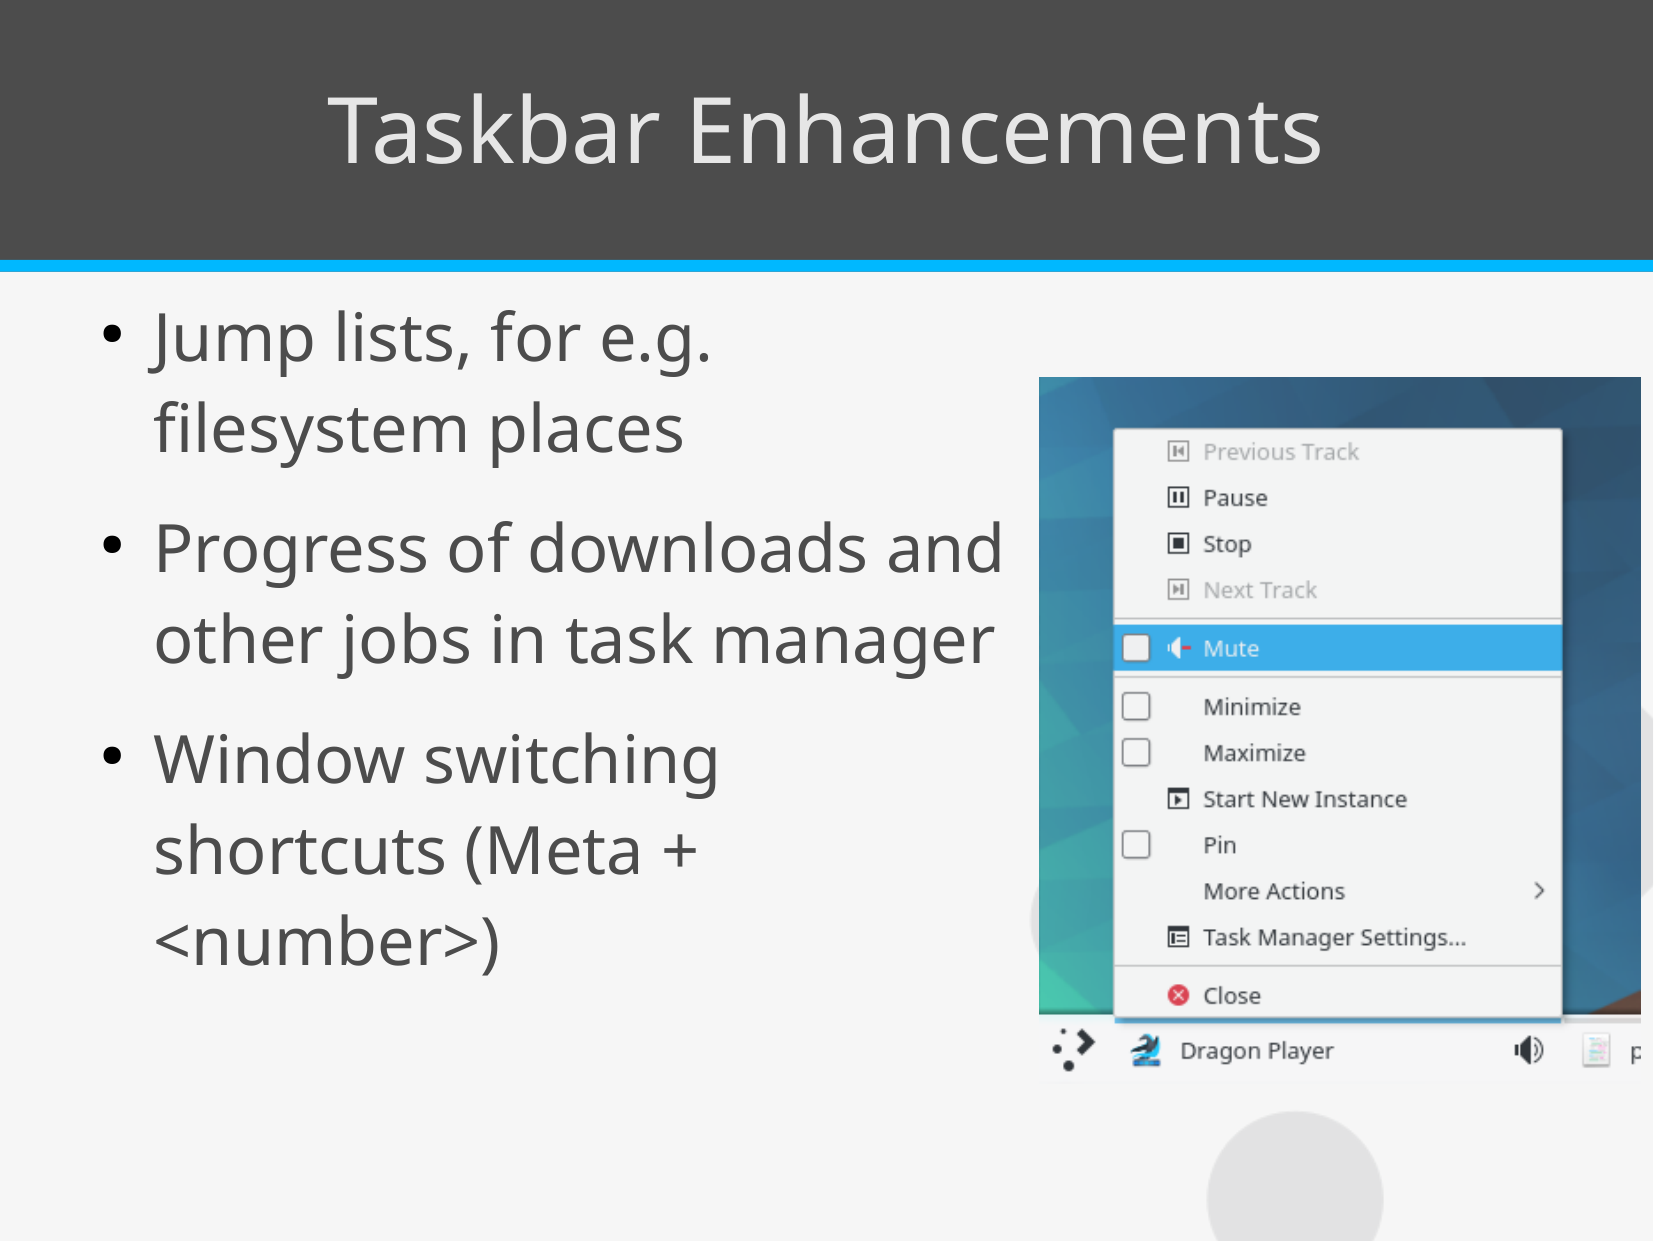

# Taskbar Enhancements
Jump lists, for e.g. filesystem places
Progress of downloads and other jobs in task manager
Window switching shortcuts (Meta + )